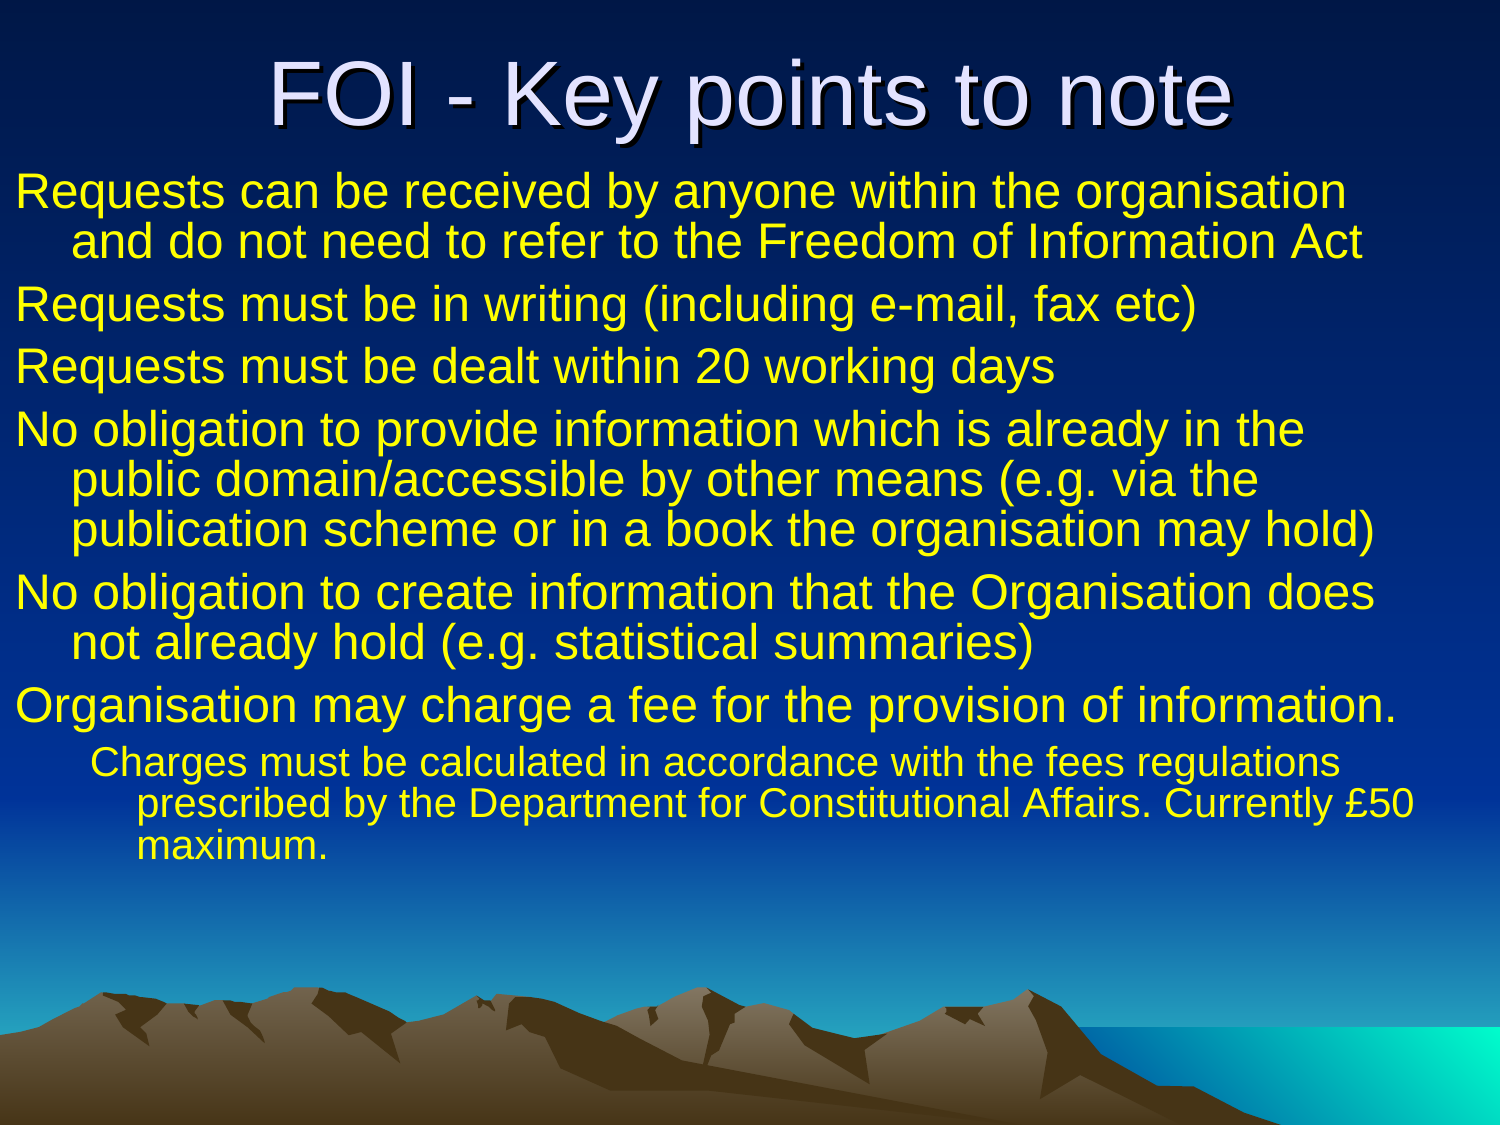

# FOI - Key points to note
Requests can be received by anyone within the organisation and do not need to refer to the Freedom of Information Act
Requests must be in writing (including e-mail, fax etc)
Requests must be dealt within 20 working days
No obligation to provide information which is already in the public domain/accessible by other means (e.g. via the publication scheme or in a book the organisation may hold)
No obligation to create information that the Organisation does not already hold (e.g. statistical summaries)
Organisation may charge a fee for the provision of information.
Charges must be calculated in accordance with the fees regulations prescribed by the Department for Constitutional Affairs. Currently £50 maximum.